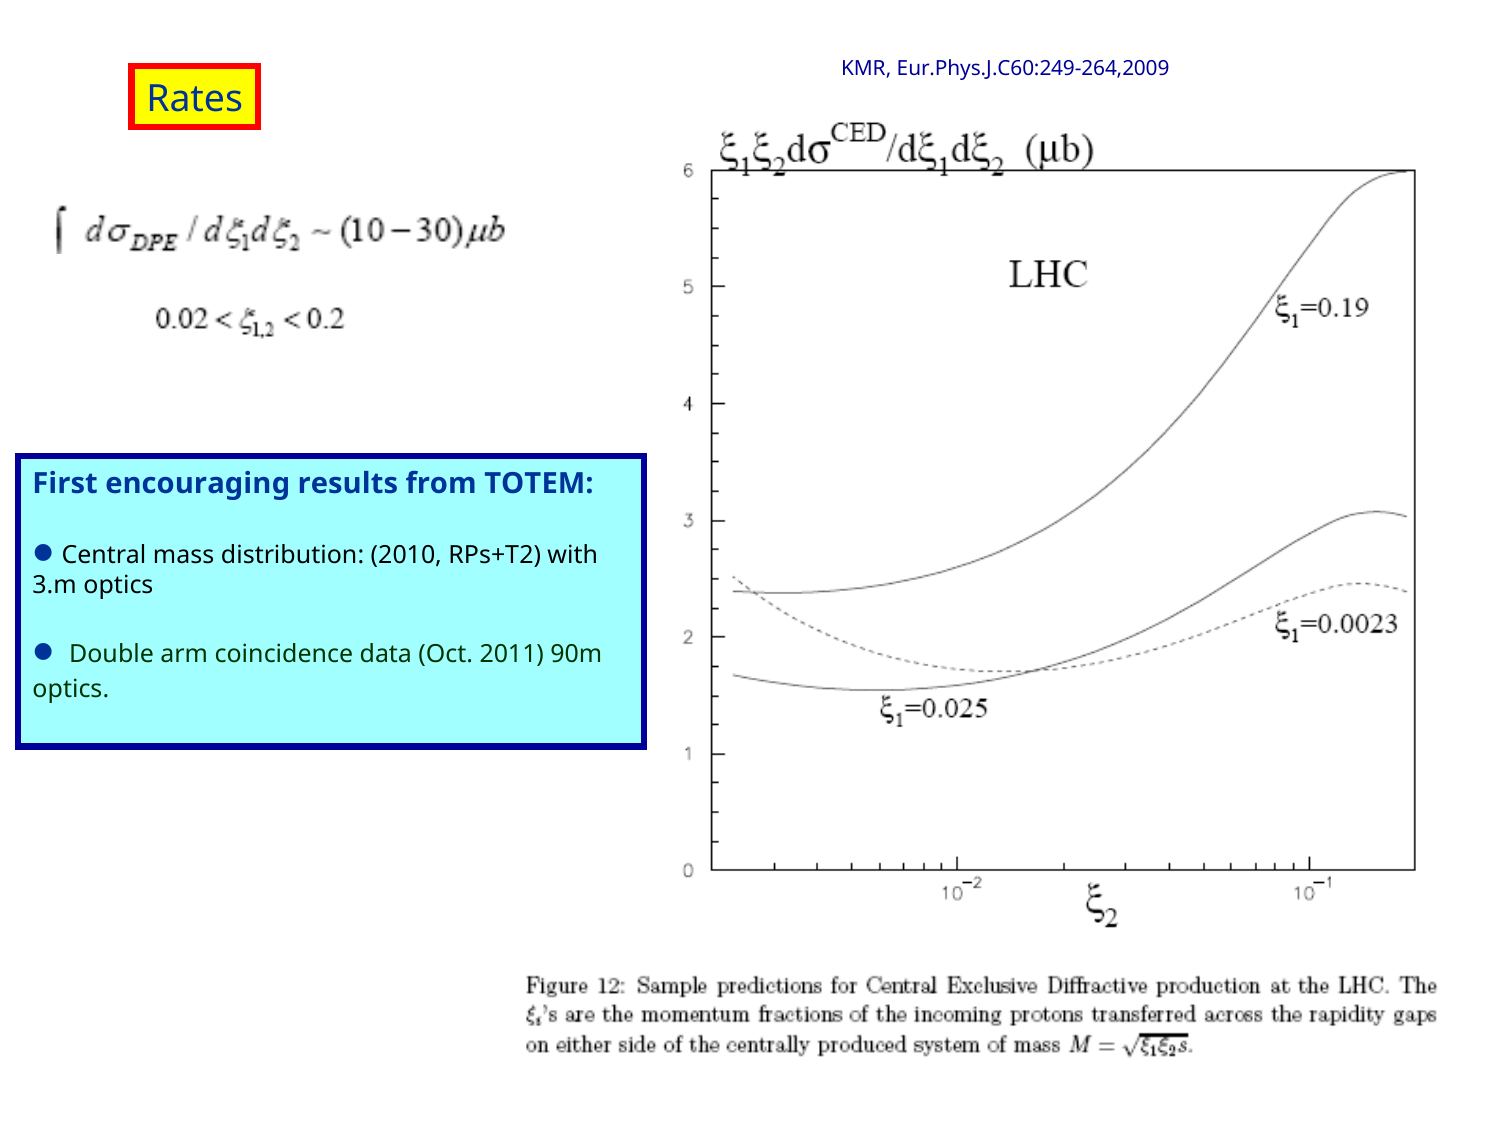

KMR, Eur.Phys.J.C60:249-264,2009
Rates
First encouraging results from TOTEM:
Central mass distribution: (2010, RPs+T2) with 3.m optics
 Double arm coincidence data (Oct. 2011) 90m optics.